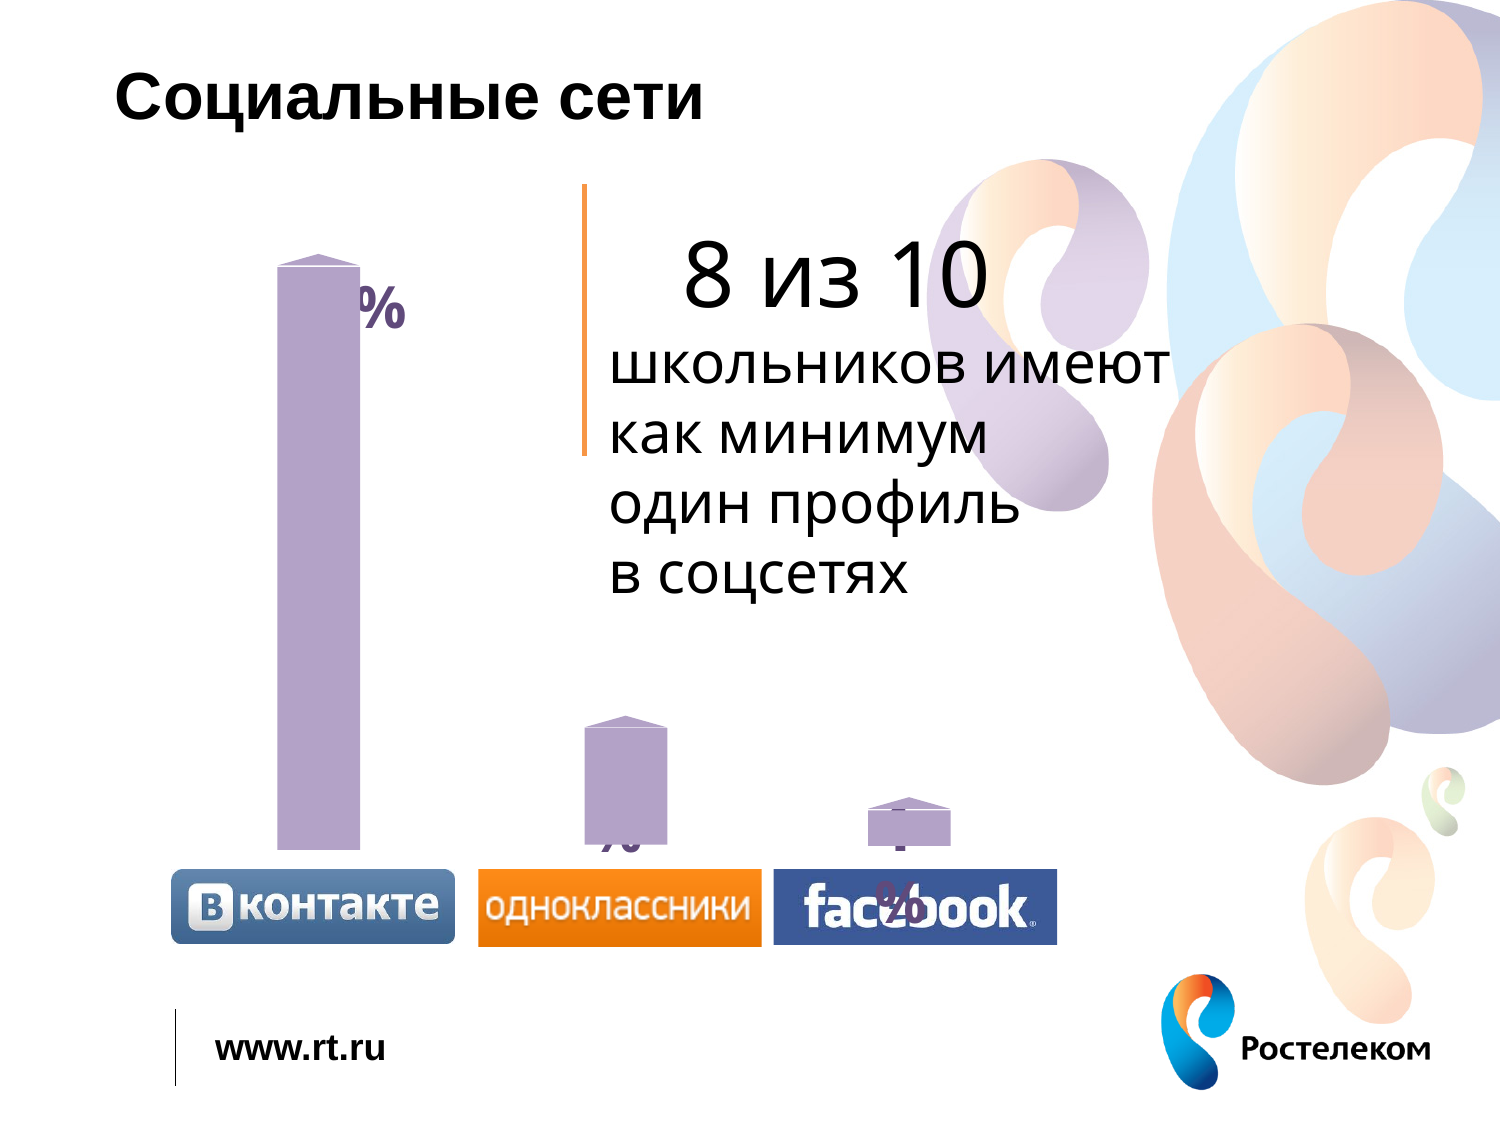

# Социальные сети
	86%
	8 из 10
школьников имеют
как минимум
один профиль
в соцсетях
	16%
	4%